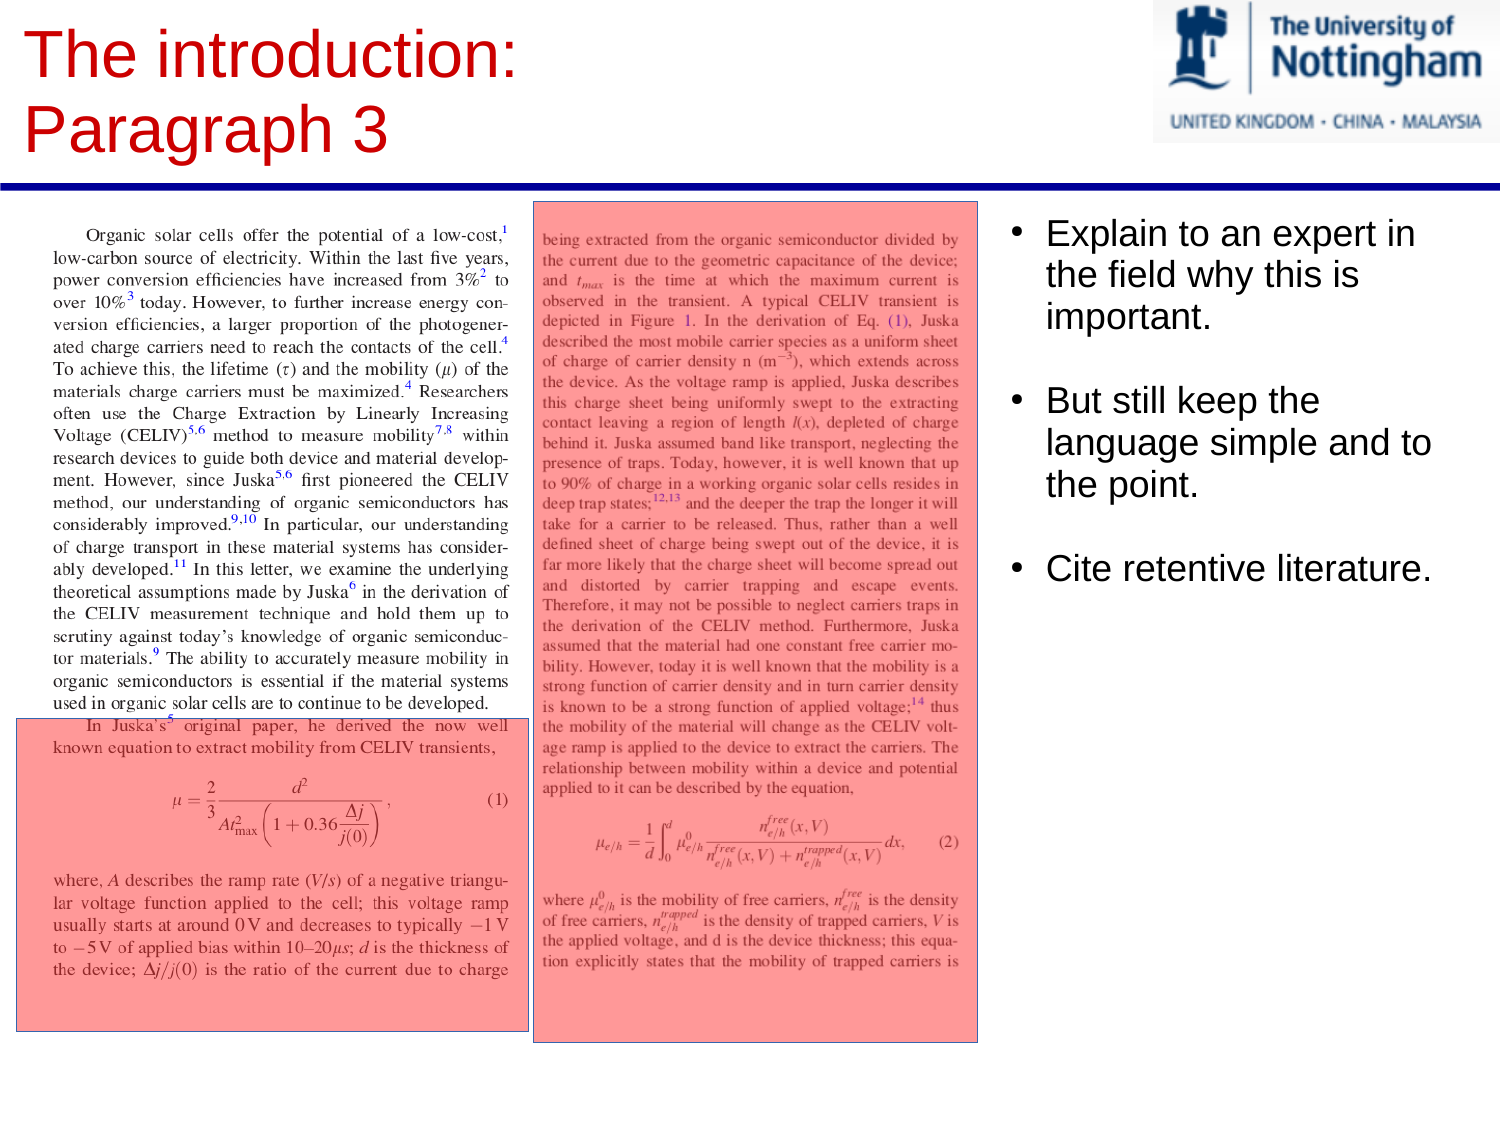

The introduction:
Paragraph 3
Explain to an expert in the field why this is important.
But still keep the language simple and to the point.
Cite retentive literature.